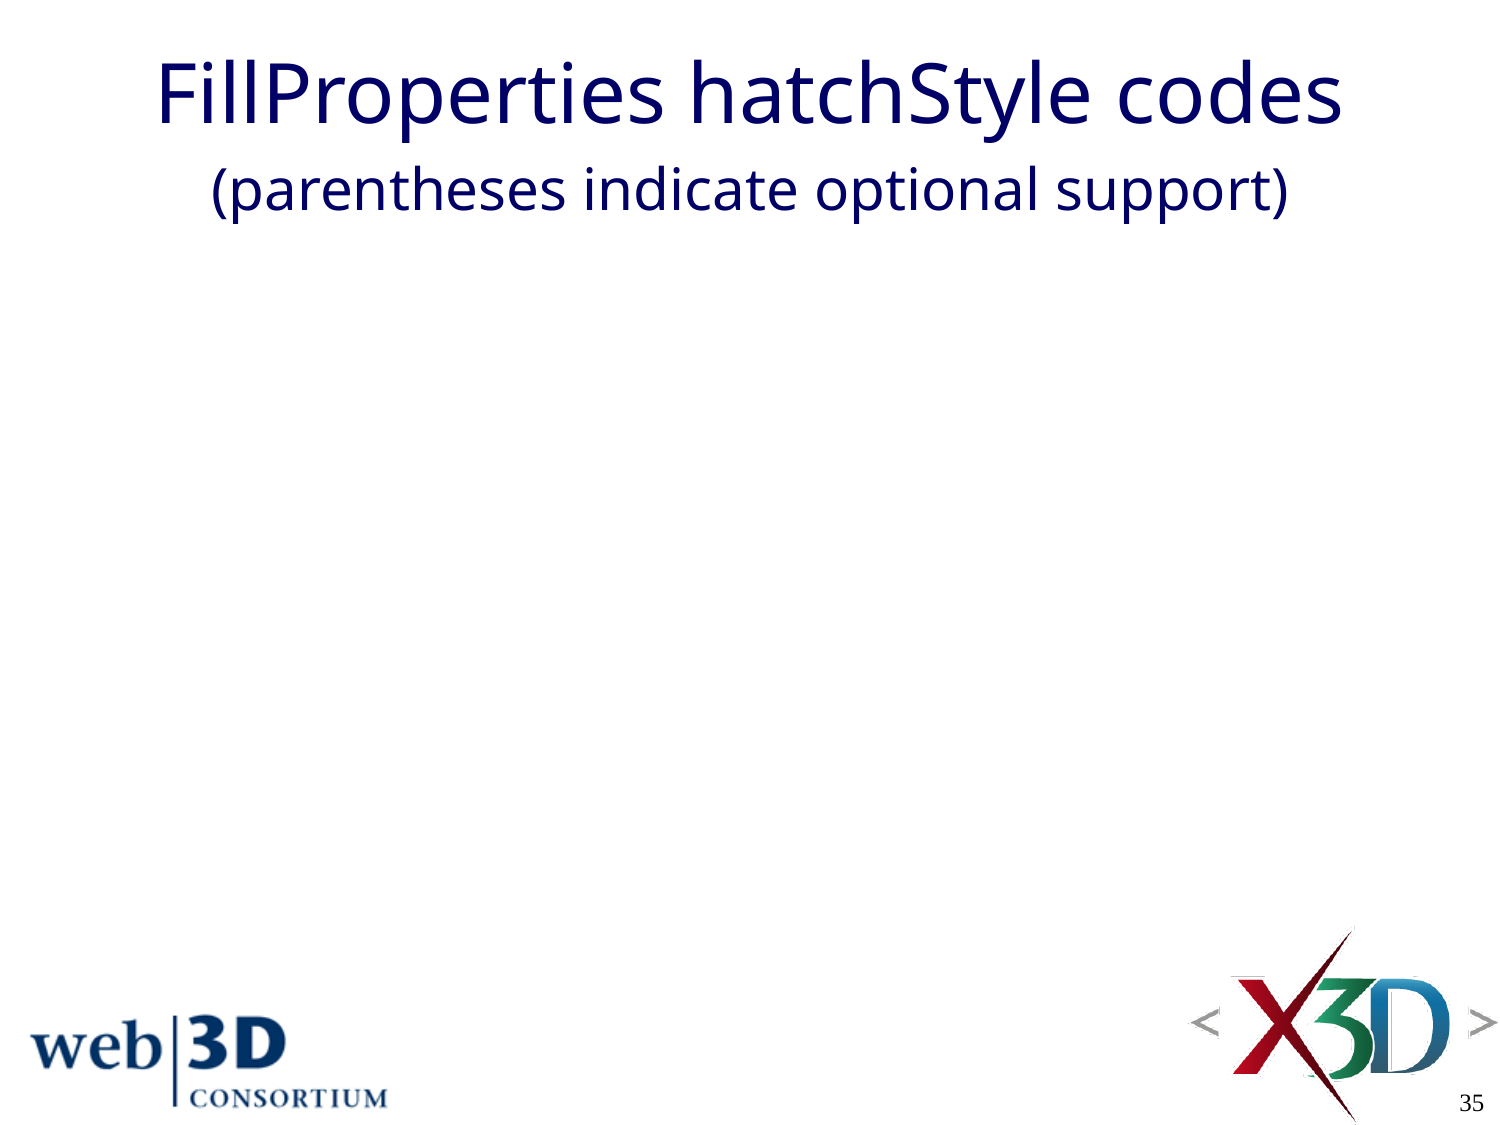

# FillProperties hatchStyle codes (parentheses indicate optional support)